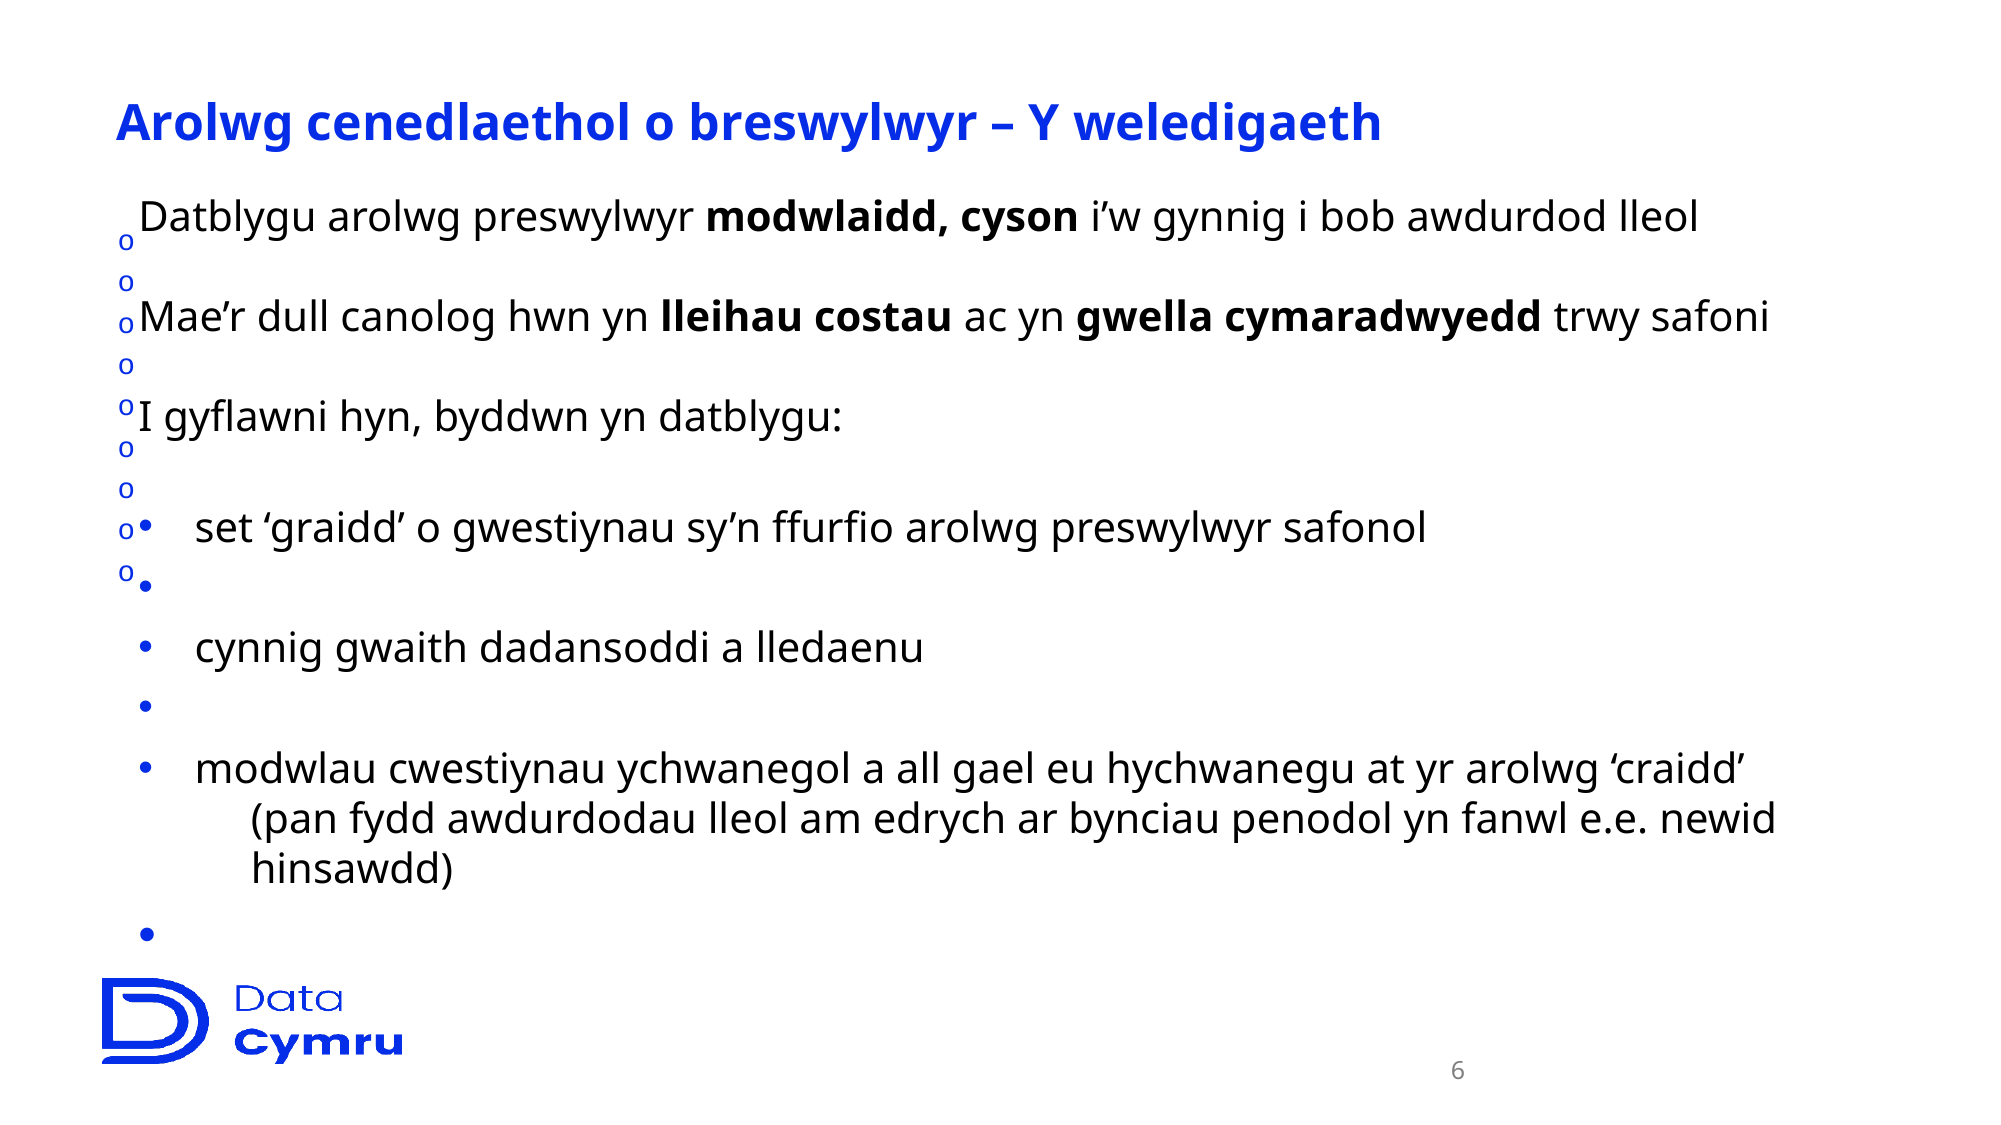

# Arolwg cenedlaethol o breswylwyr – Y weledigaeth
Datblygu arolwg preswylwyr modwlaidd, cyson i’w gynnig i bob awdurdod lleol
Mae’r dull canolog hwn yn lleihau costau ac yn gwella cymaradwyedd trwy safoni
I gyflawni hyn, byddwn yn datblygu:
set ‘graidd’ o gwestiynau sy’n ffurfio arolwg preswylwyr safonol
cynnig gwaith dadansoddi a lledaenu
modwlau cwestiynau ychwanegol a all gael eu hychwanegu at yr arolwg ‘craidd’ (pan fydd awdurdodau lleol am edrych ar bynciau penodol yn fanwl e.e. newid hinsawdd)